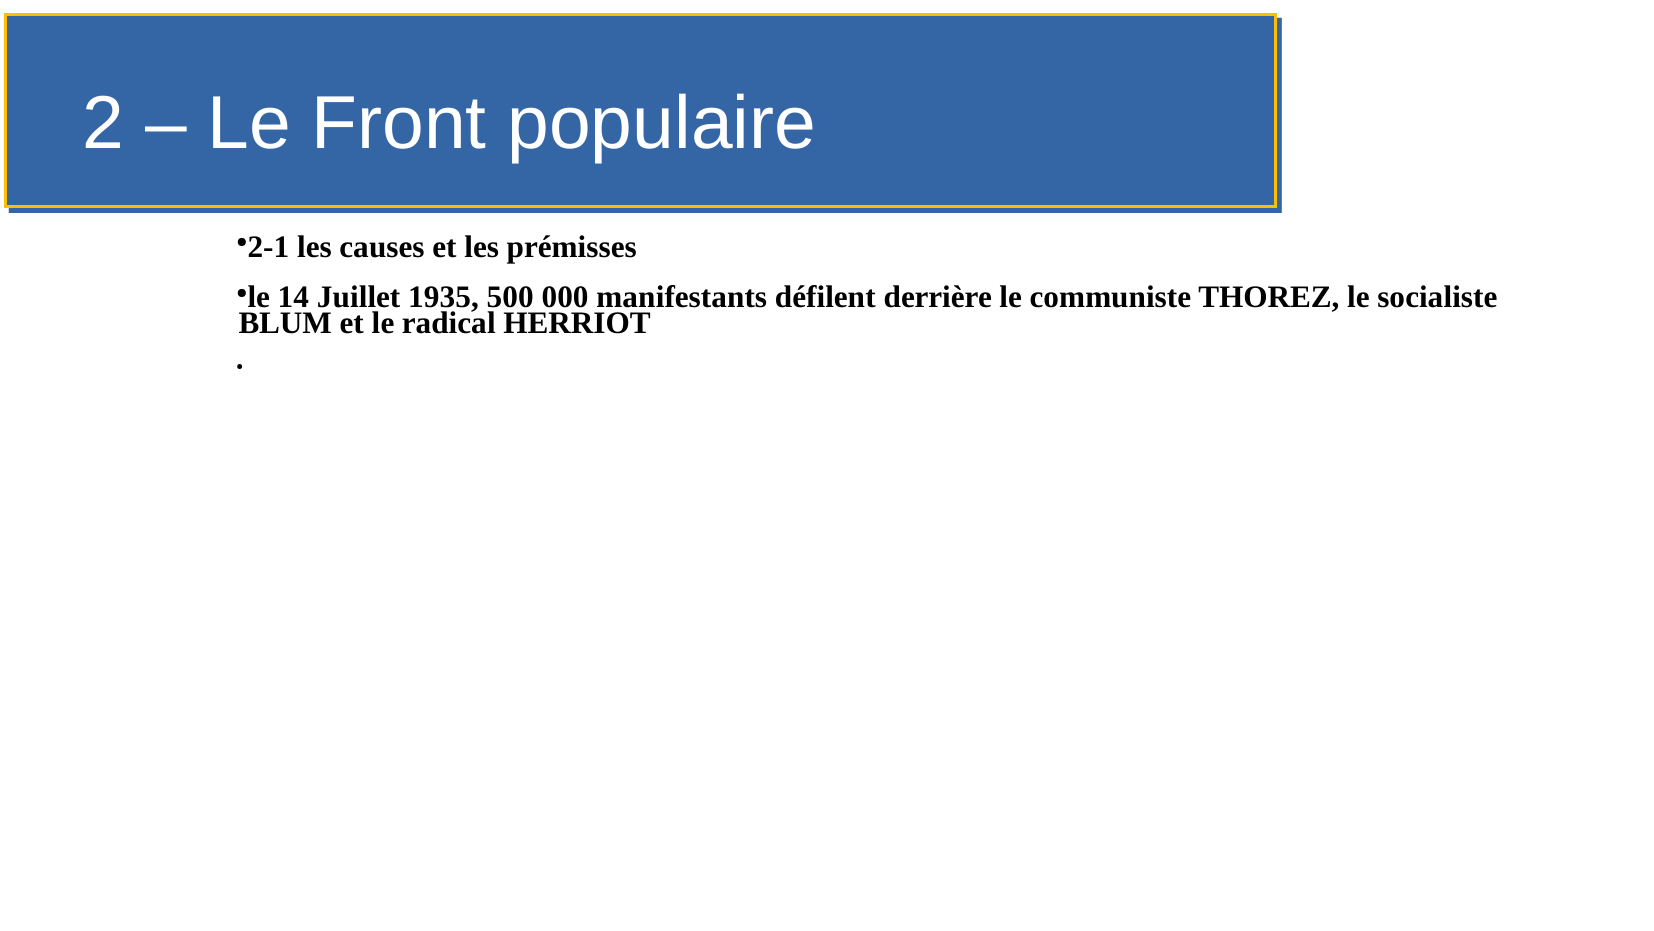

# 2 – Le Front populaire
2-1 les causes et les prémisses
le 14 Juillet 1935, 500 000 manifestants défilent derrière le communiste THOREZ, le socialiste BLUM et le radical HERRIOT